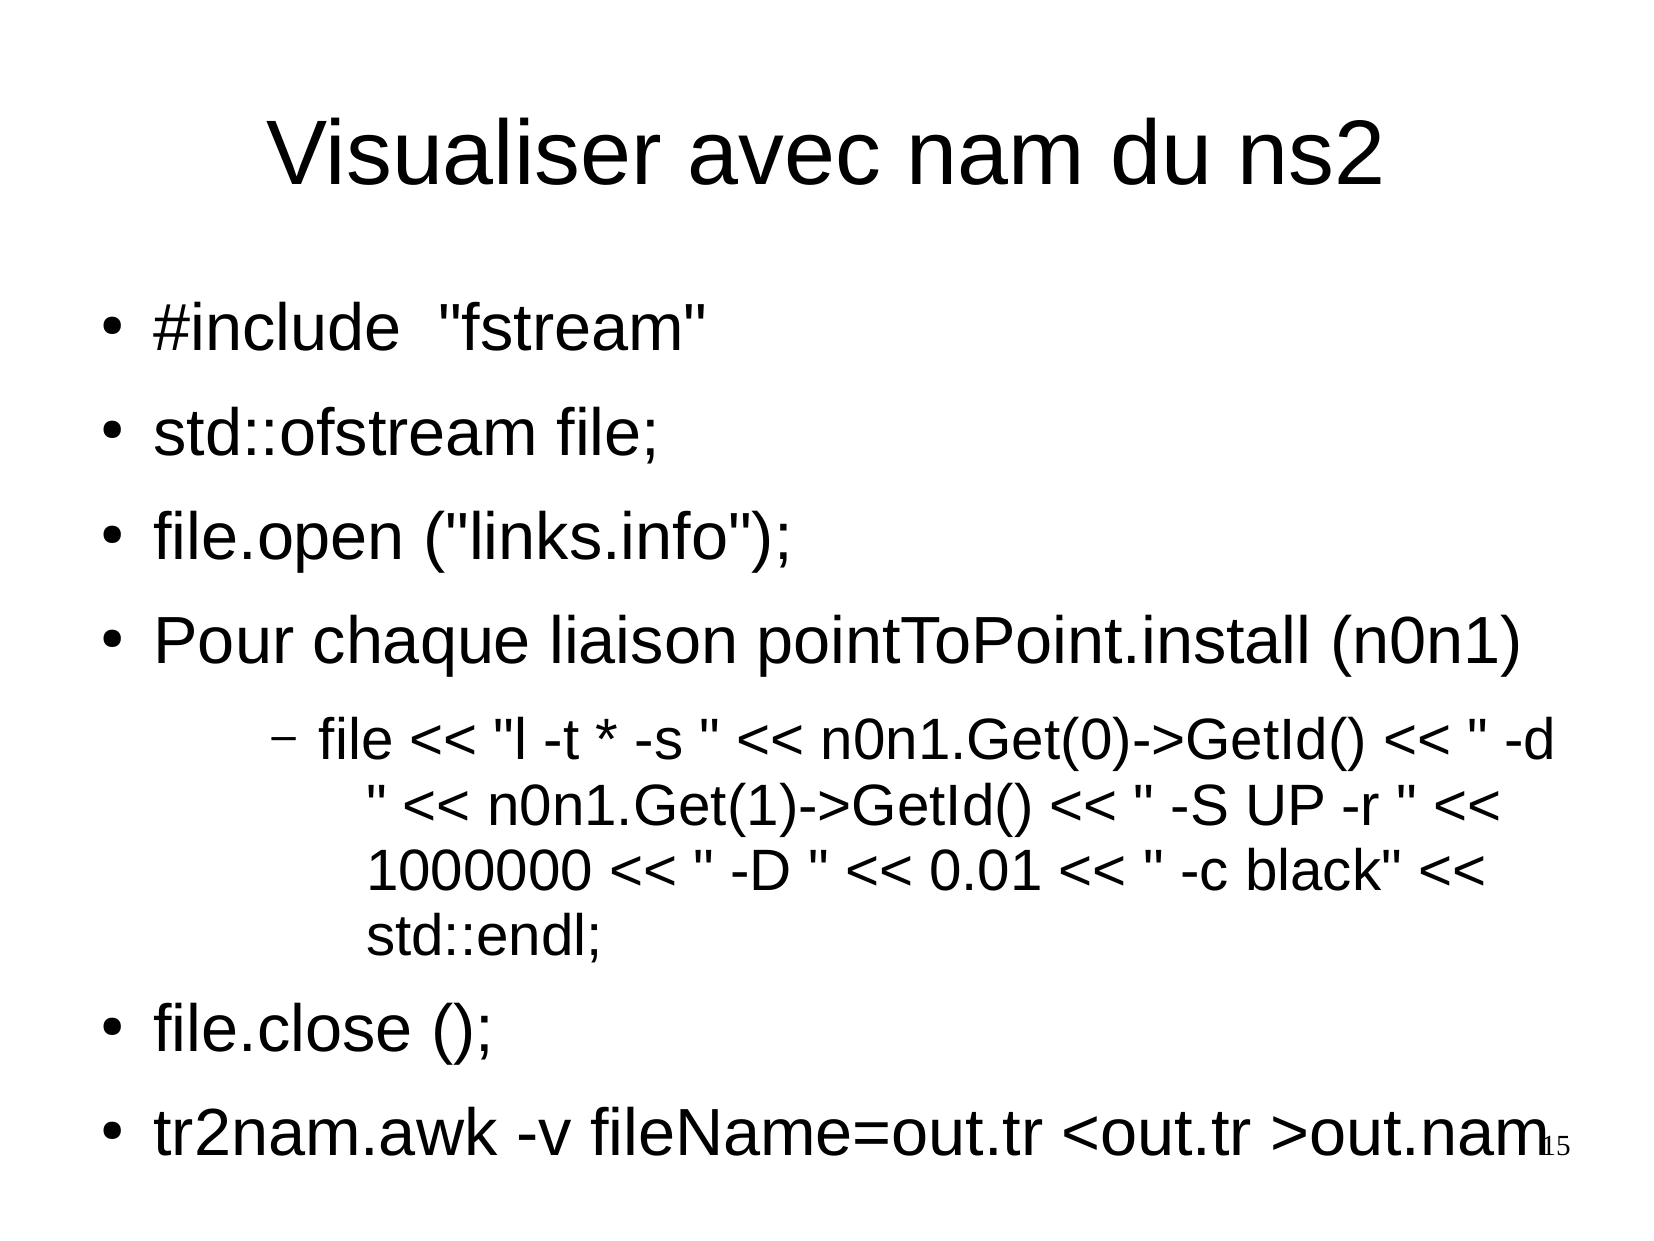

# Visualiser avec nam du ns2
#include "fstream"
std::ofstream file;
file.open ("links.info");
Pour chaque liaison pointToPoint.install (n0n1)
file << "l -t * -s " << n0n1.Get(0)->GetId() << " -d " << n0n1.Get(1)->GetId() << " -S UP -r " << 1000000 << " -D " << 0.01 << " -c black" << std::endl;
file.close ();
tr2nam.awk -v fileName=out.tr <out.tr >out.nam
15